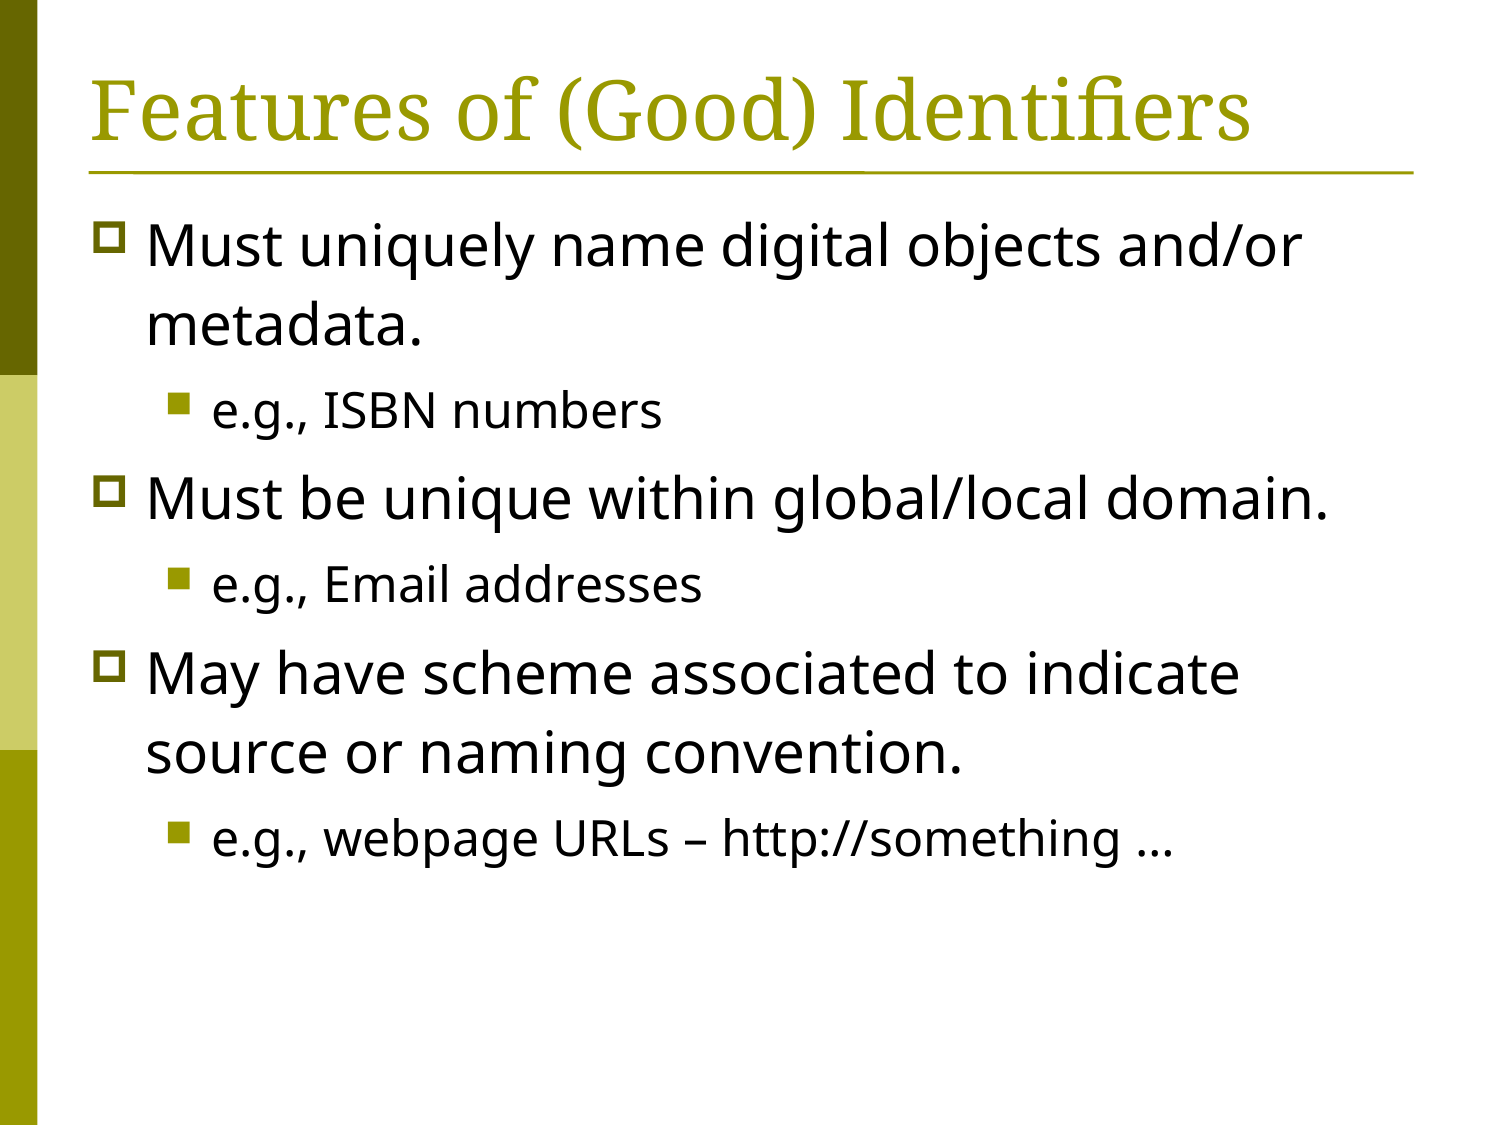

# Features of (Good) Identifiers
Must uniquely name digital objects and/or metadata.
e.g., ISBN numbers
Must be unique within global/local domain.
e.g., Email addresses
May have scheme associated to indicate source or naming convention.
e.g., webpage URLs – http://something …